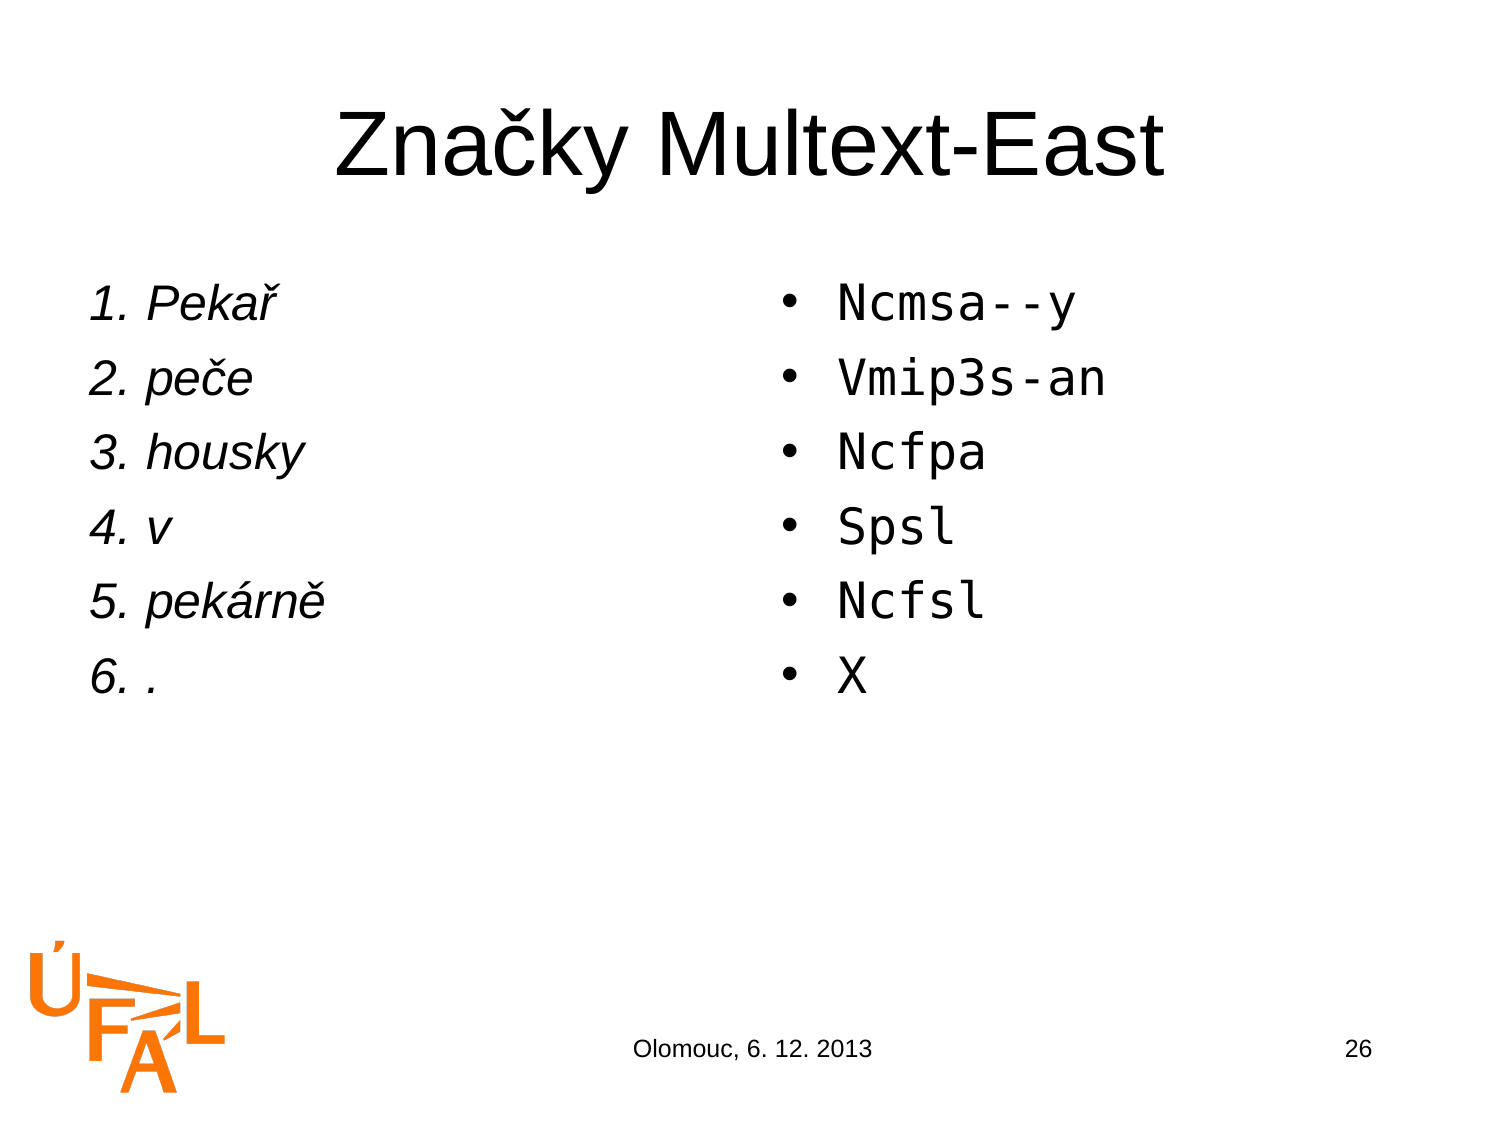

# Značky Multext-East
Pekař
peče
housky
v
pekárně
.
Ncmsa--y
Vmip3s-an
Ncfpa
Spsl
Ncfsl
X
Olomouc, 6. 12. 2013
26